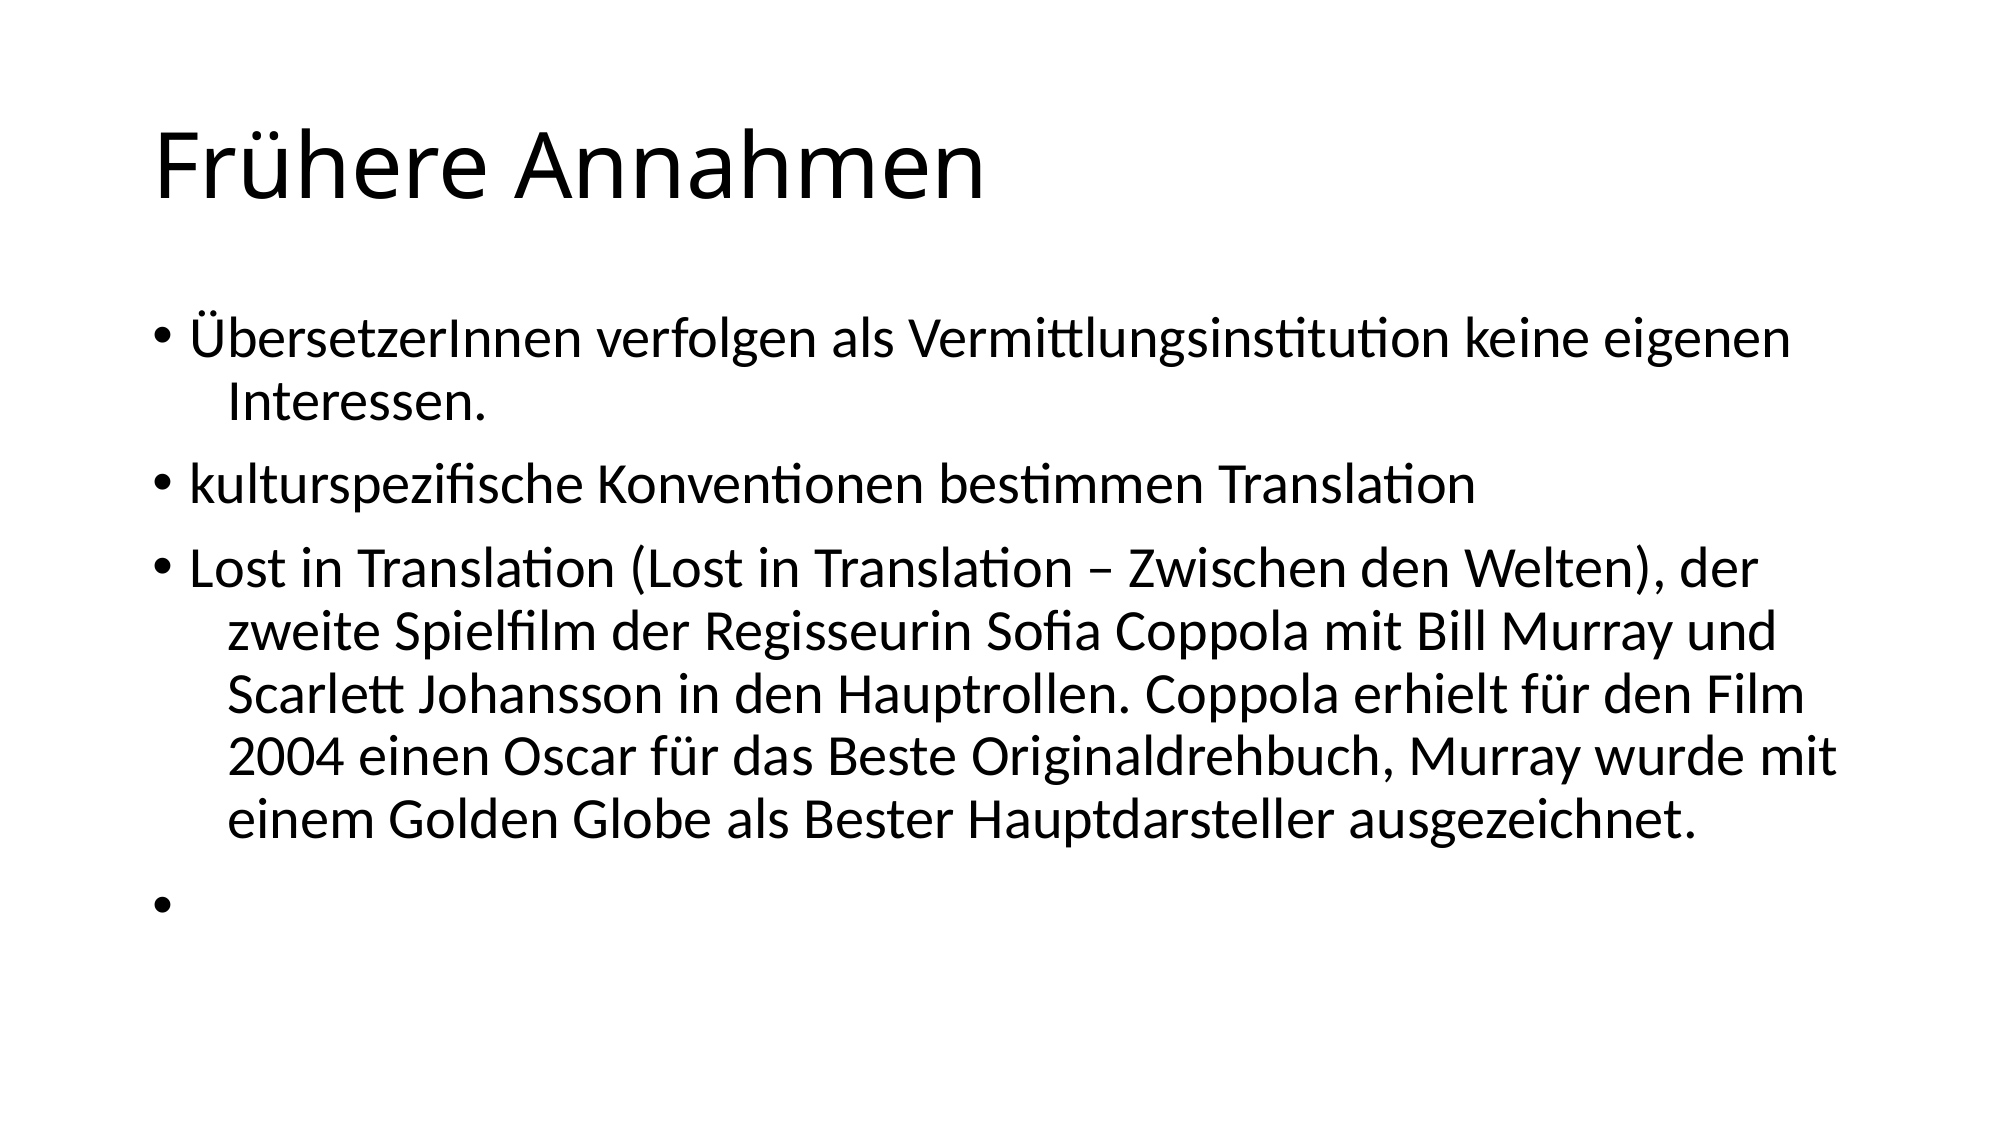

# Frühere Annahmen
ÜbersetzerInnen verfolgen als Vermittlungsinstitution keine eigenen Interessen.
kulturspezifische Konventionen bestimmen Translation
Lost in Translation (Lost in Translation – Zwischen den Welten), der zweite Spielfilm der Regisseurin Sofia Coppola mit Bill Murray und Scarlett Johansson in den Hauptrollen. Coppola erhielt für den Film 2004 einen Oscar für das Beste Originaldrehbuch, Murray wurde mit einem Golden Globe als Bester Hauptdarsteller ausgezeichnet.